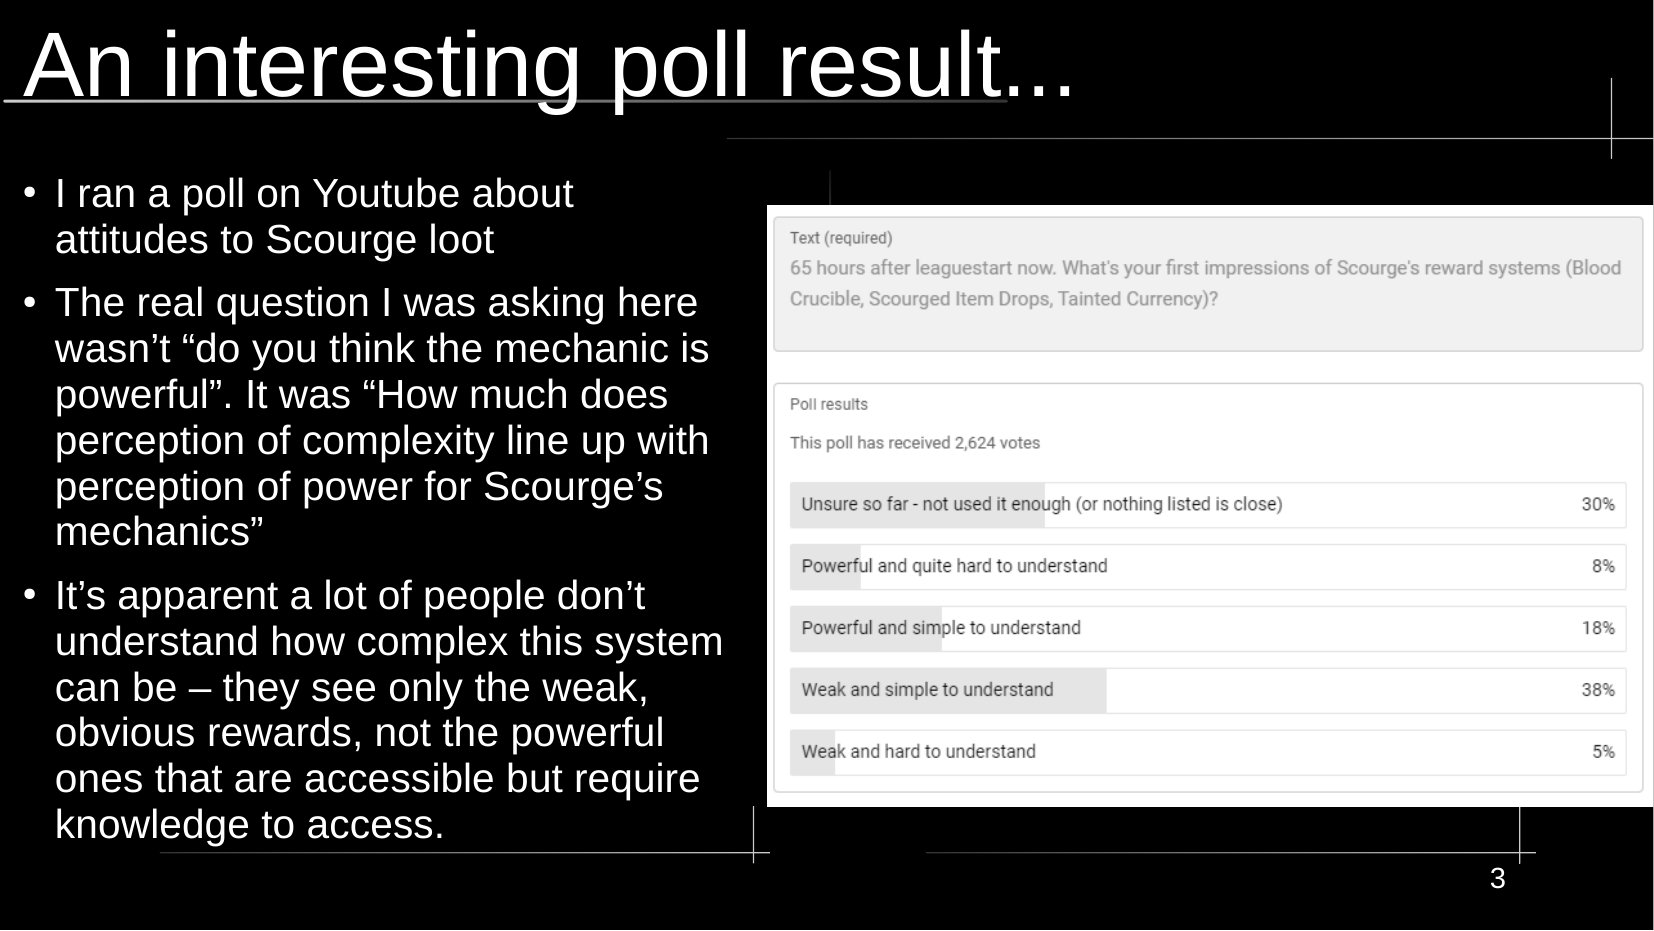

# An interesting poll result...
I ran a poll on Youtube about attitudes to Scourge loot
The real question I was asking here wasn’t “do you think the mechanic is powerful”. It was “How much does perception of complexity line up with perception of power for Scourge’s mechanics”
It’s apparent a lot of people don’t understand how complex this system can be – they see only the weak, obvious rewards, not the powerful ones that are accessible but require knowledge to access.
3